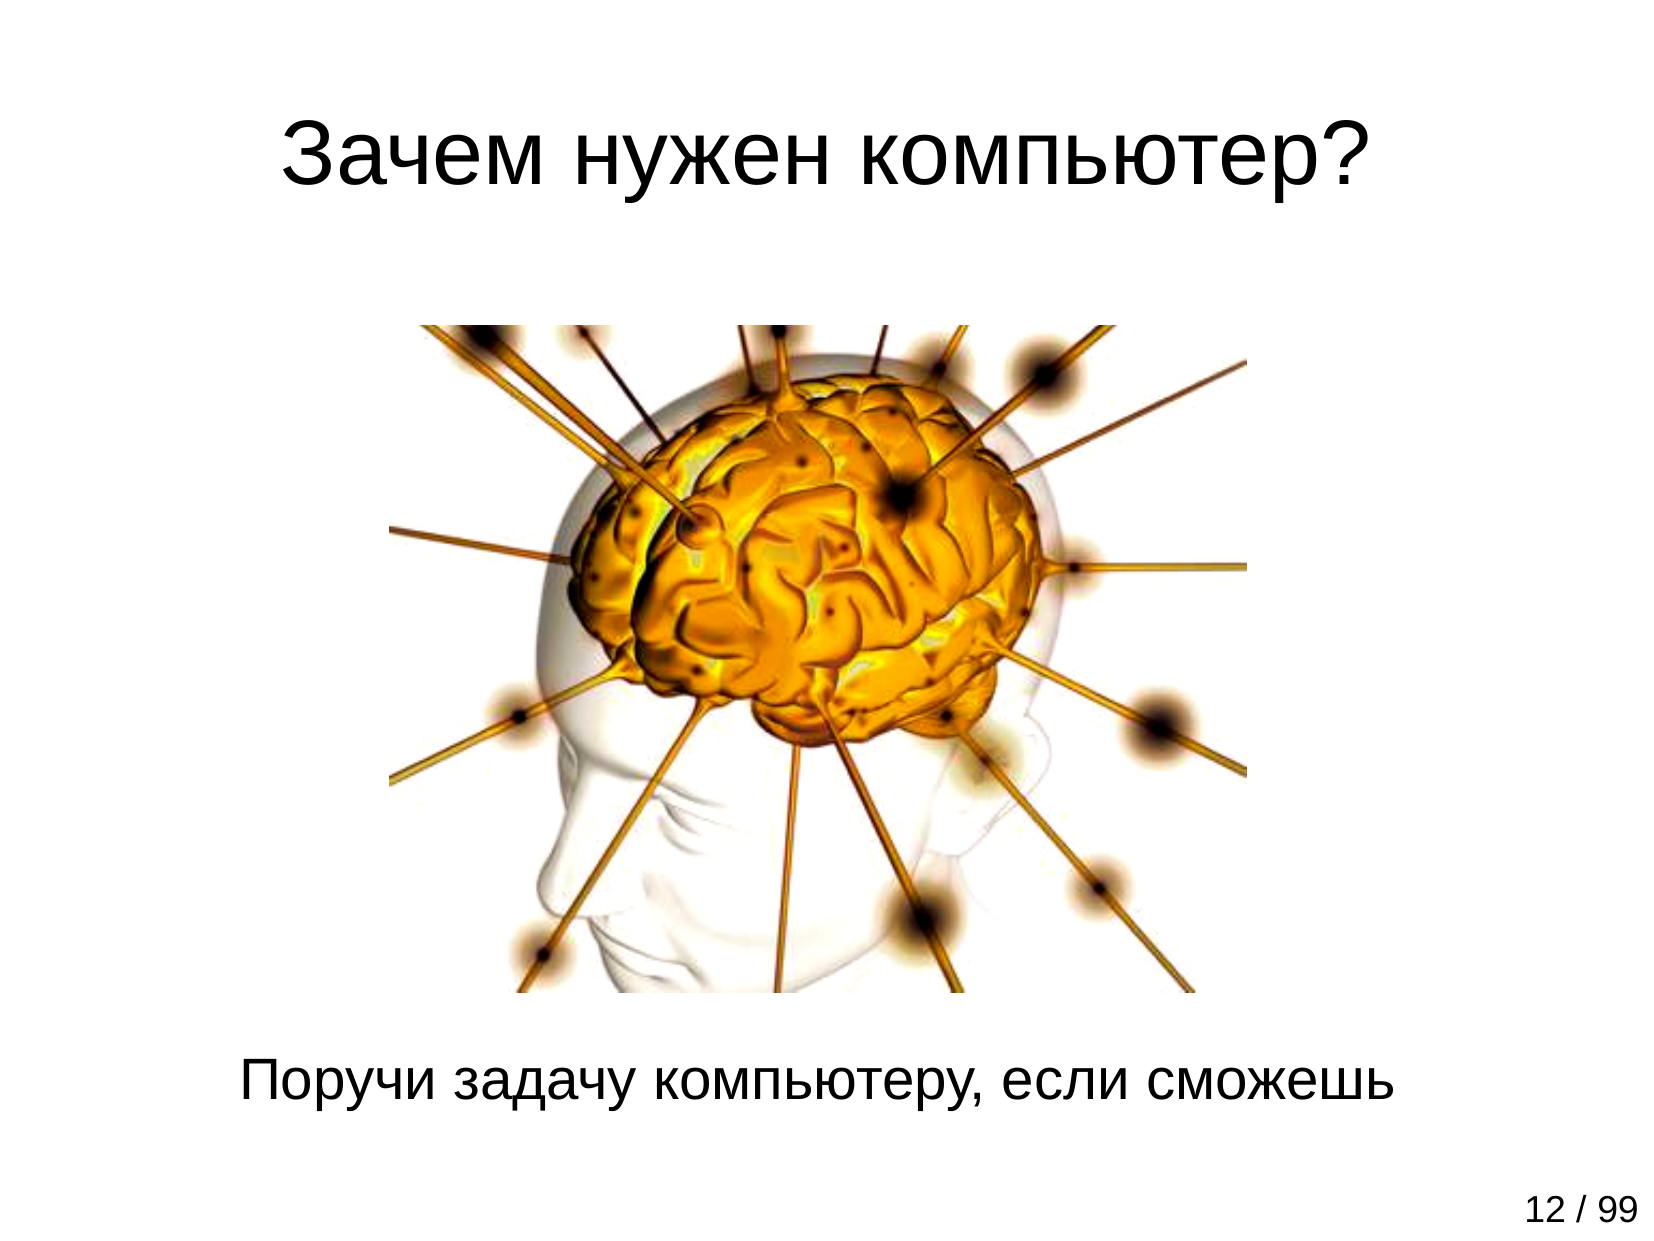

# Зачем нужен компьютер?
Поручи задачу компьютеру, если сможешь
9 / 99